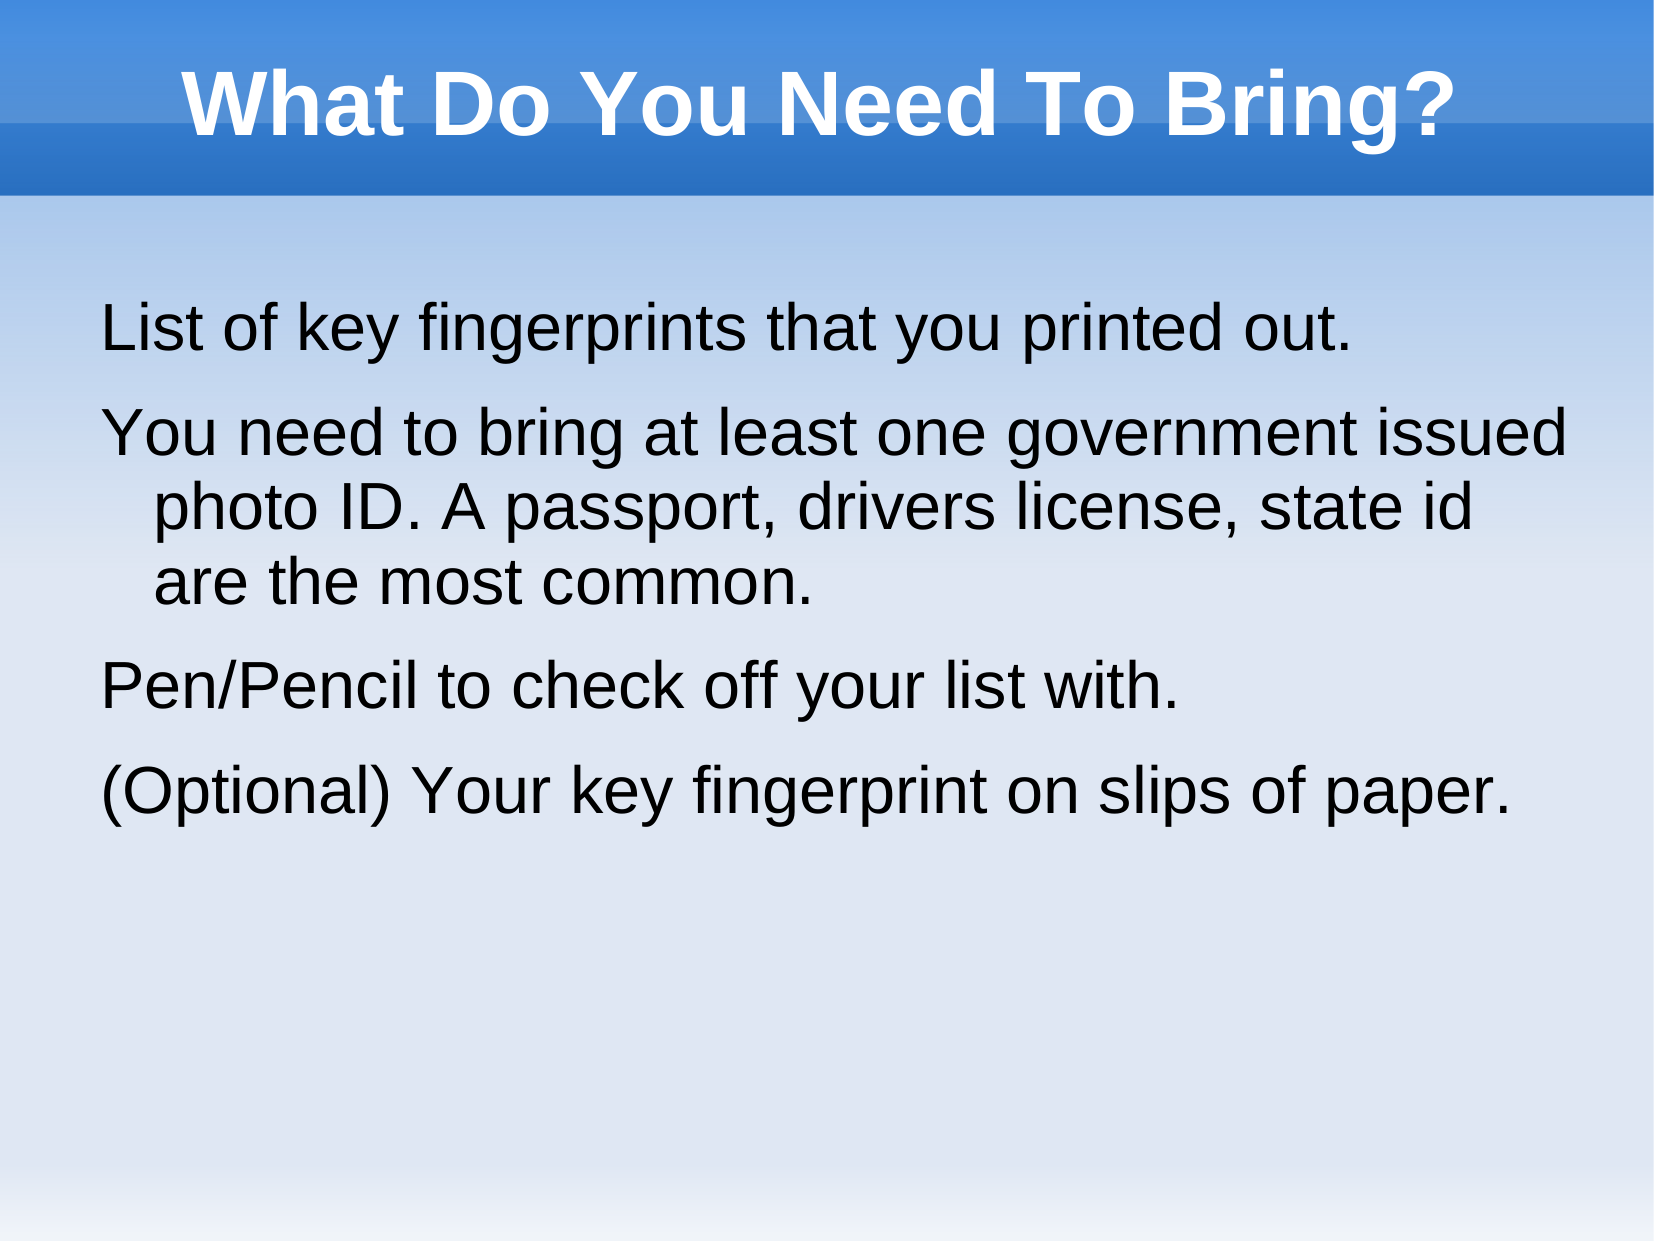

# What Do You Need To Bring?
List of key fingerprints that you printed out.
You need to bring at least one government issued photo ID. A passport, drivers license, state id are the most common.
Pen/Pencil to check off your list with.
(Optional) Your key fingerprint on slips of paper.